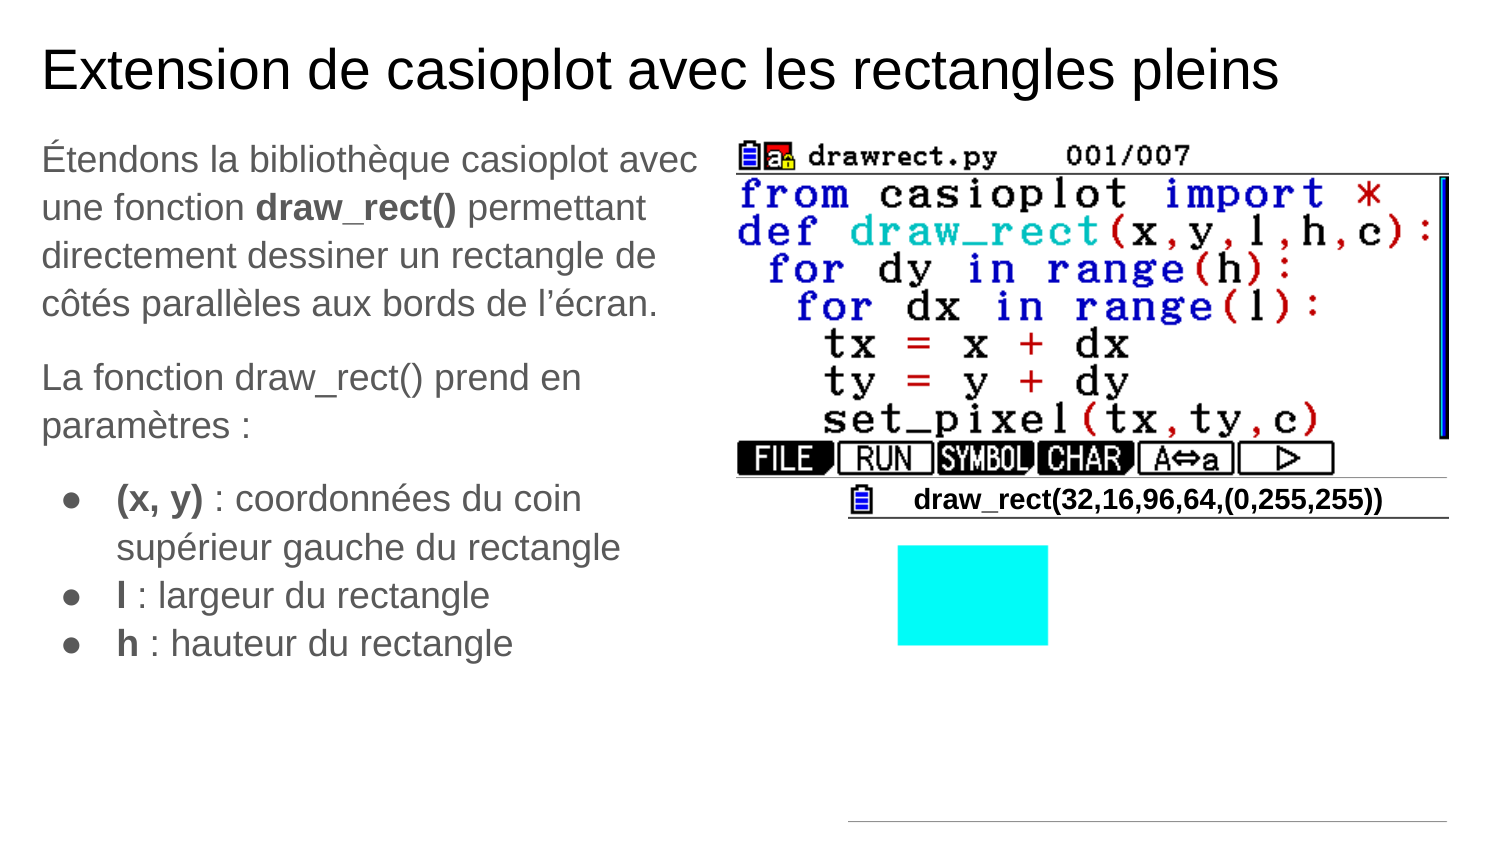

# Extension de casioplot avec les rectangles pleins
Étendons la bibliothèque casioplot avec une fonction draw_rect() permettant directement dessiner un rectangle de côtés parallèles aux bords de l’écran.
La fonction draw_rect() prend en paramètres :
(x, y) : coordonnées du coin supérieur gauche du rectangle
l : largeur du rectangle
h : hauteur du rectangle
draw_rect(32,16,96,64,(0,255,255))